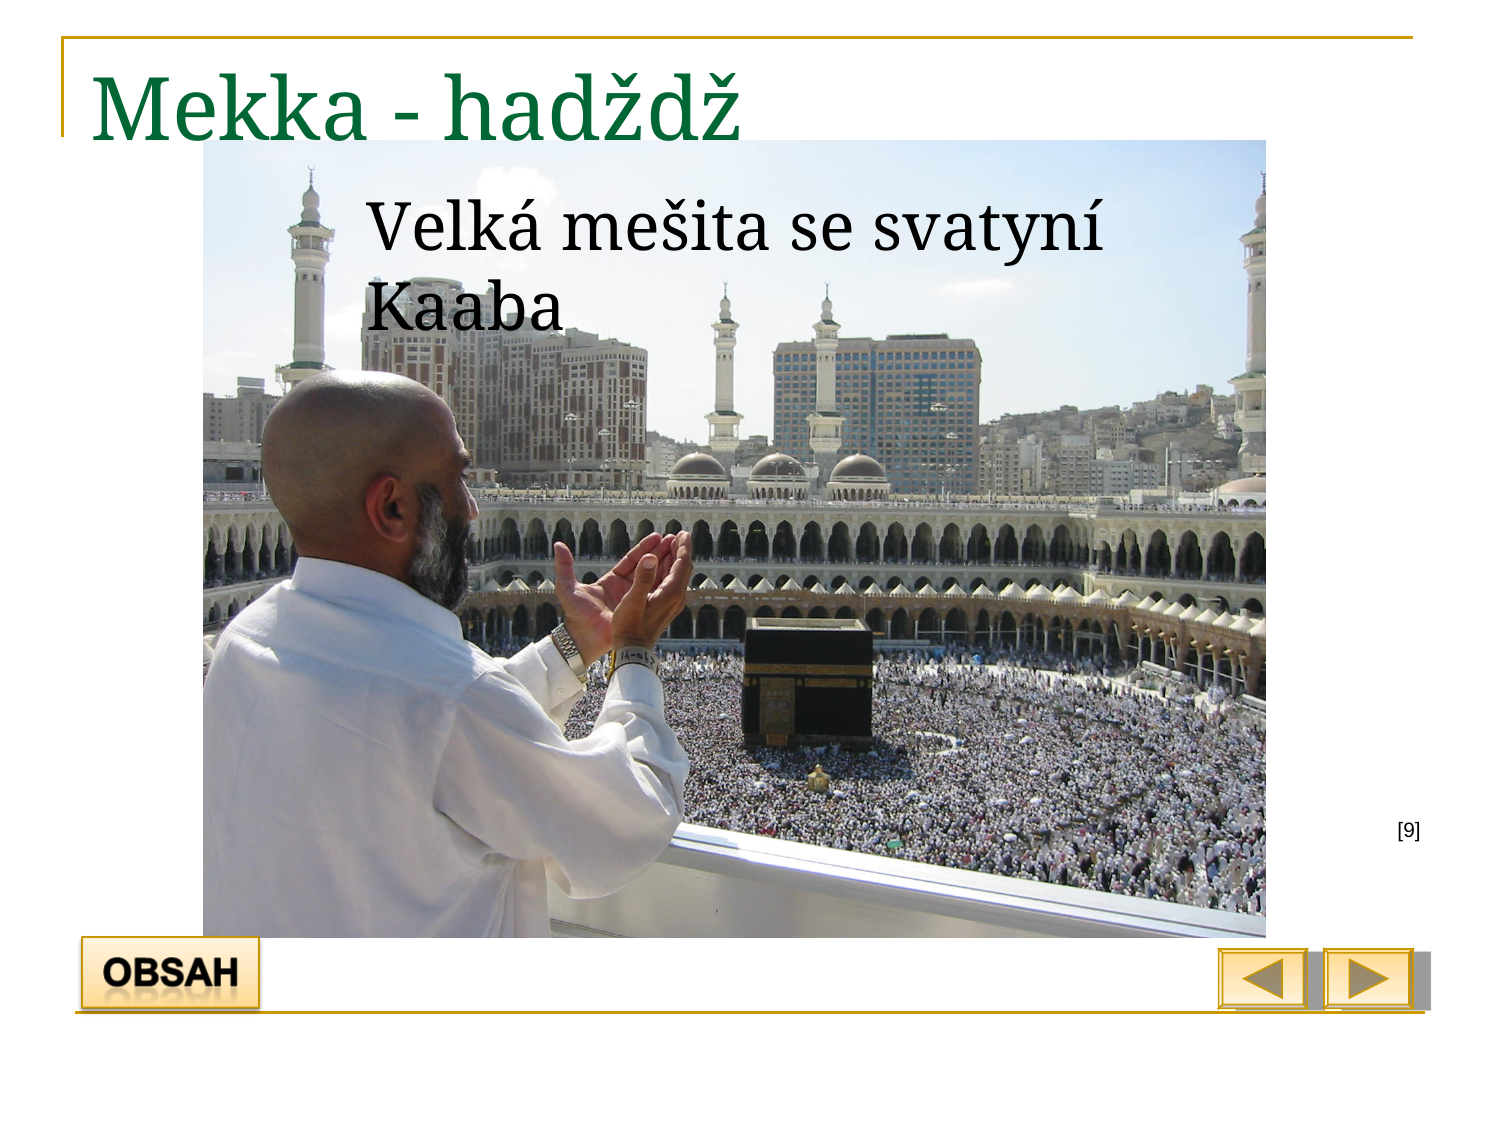

# Mekka - hadždž
Velká mešita se svatyní Kaaba
[9]